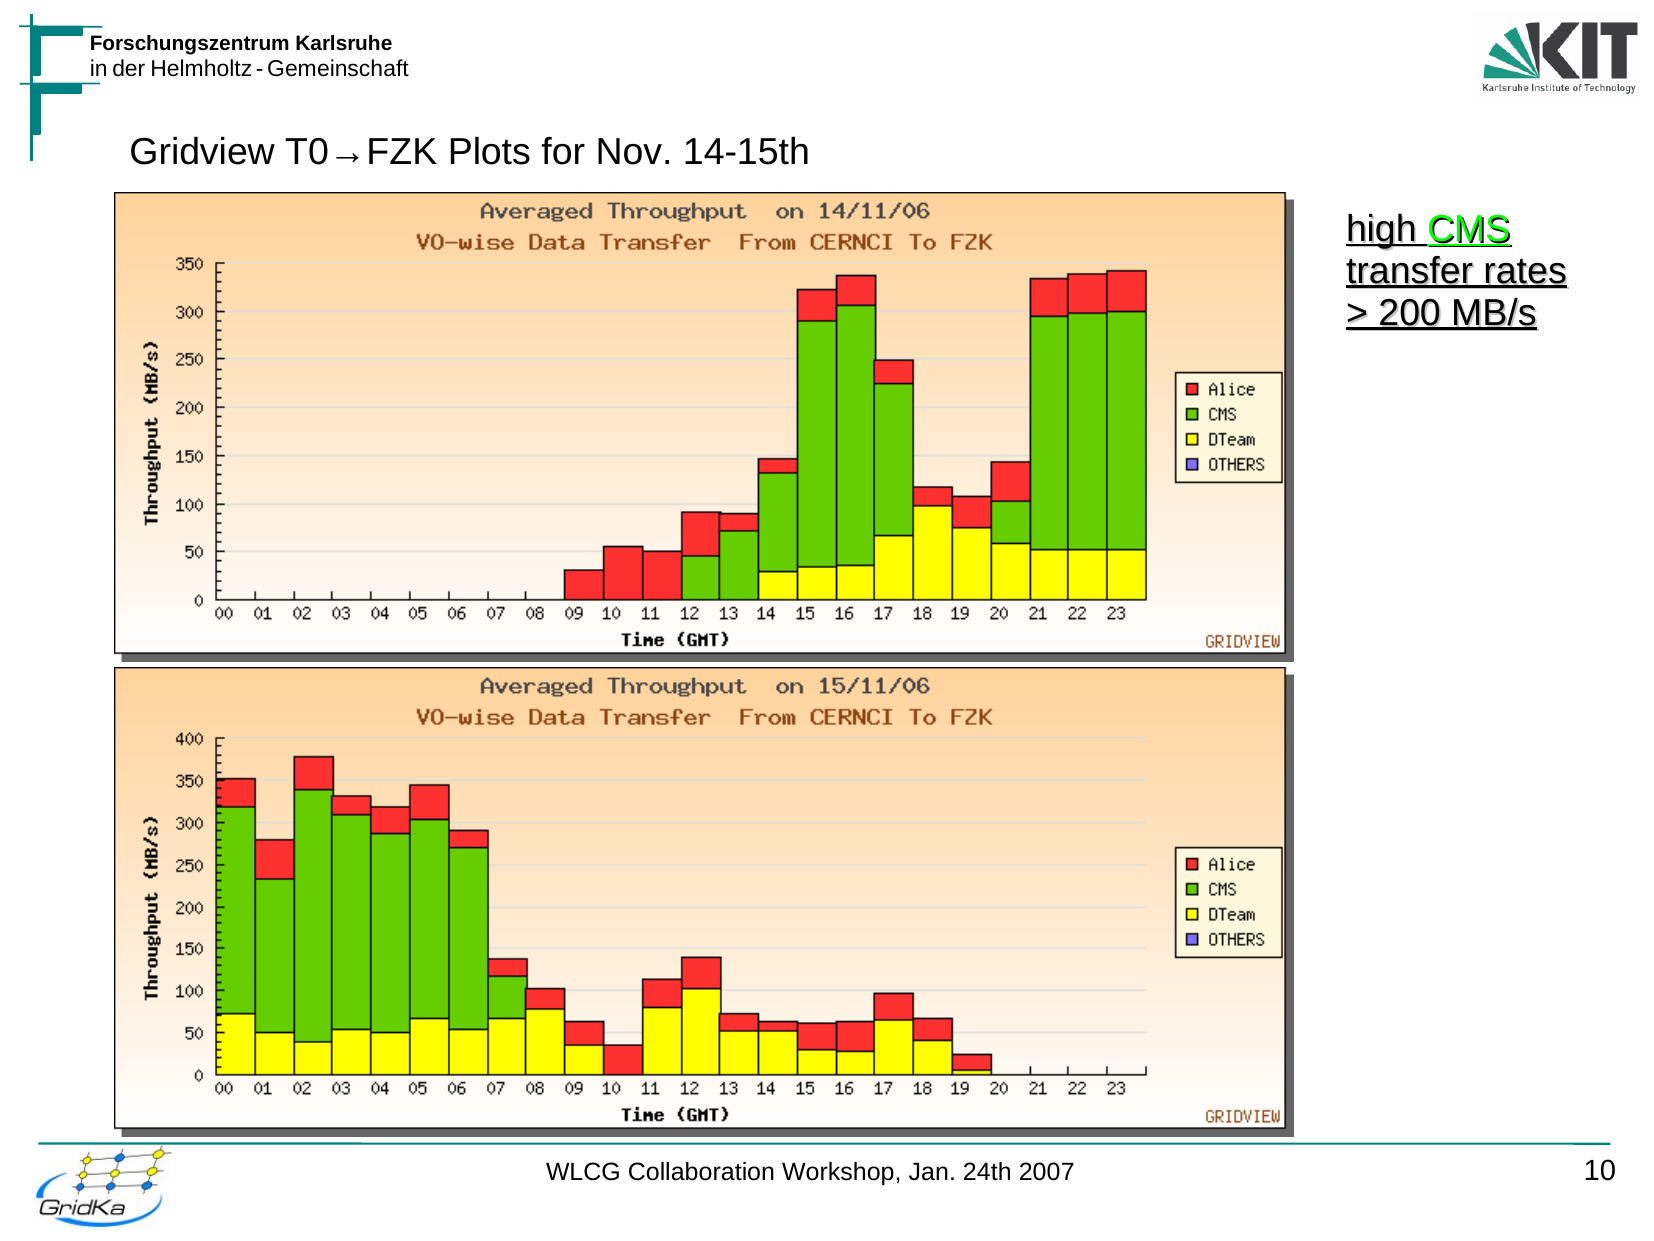

Gridview T0→FZK Plots for Nov. 14-15th
high CMS
transfer rates
> 200 MB/s